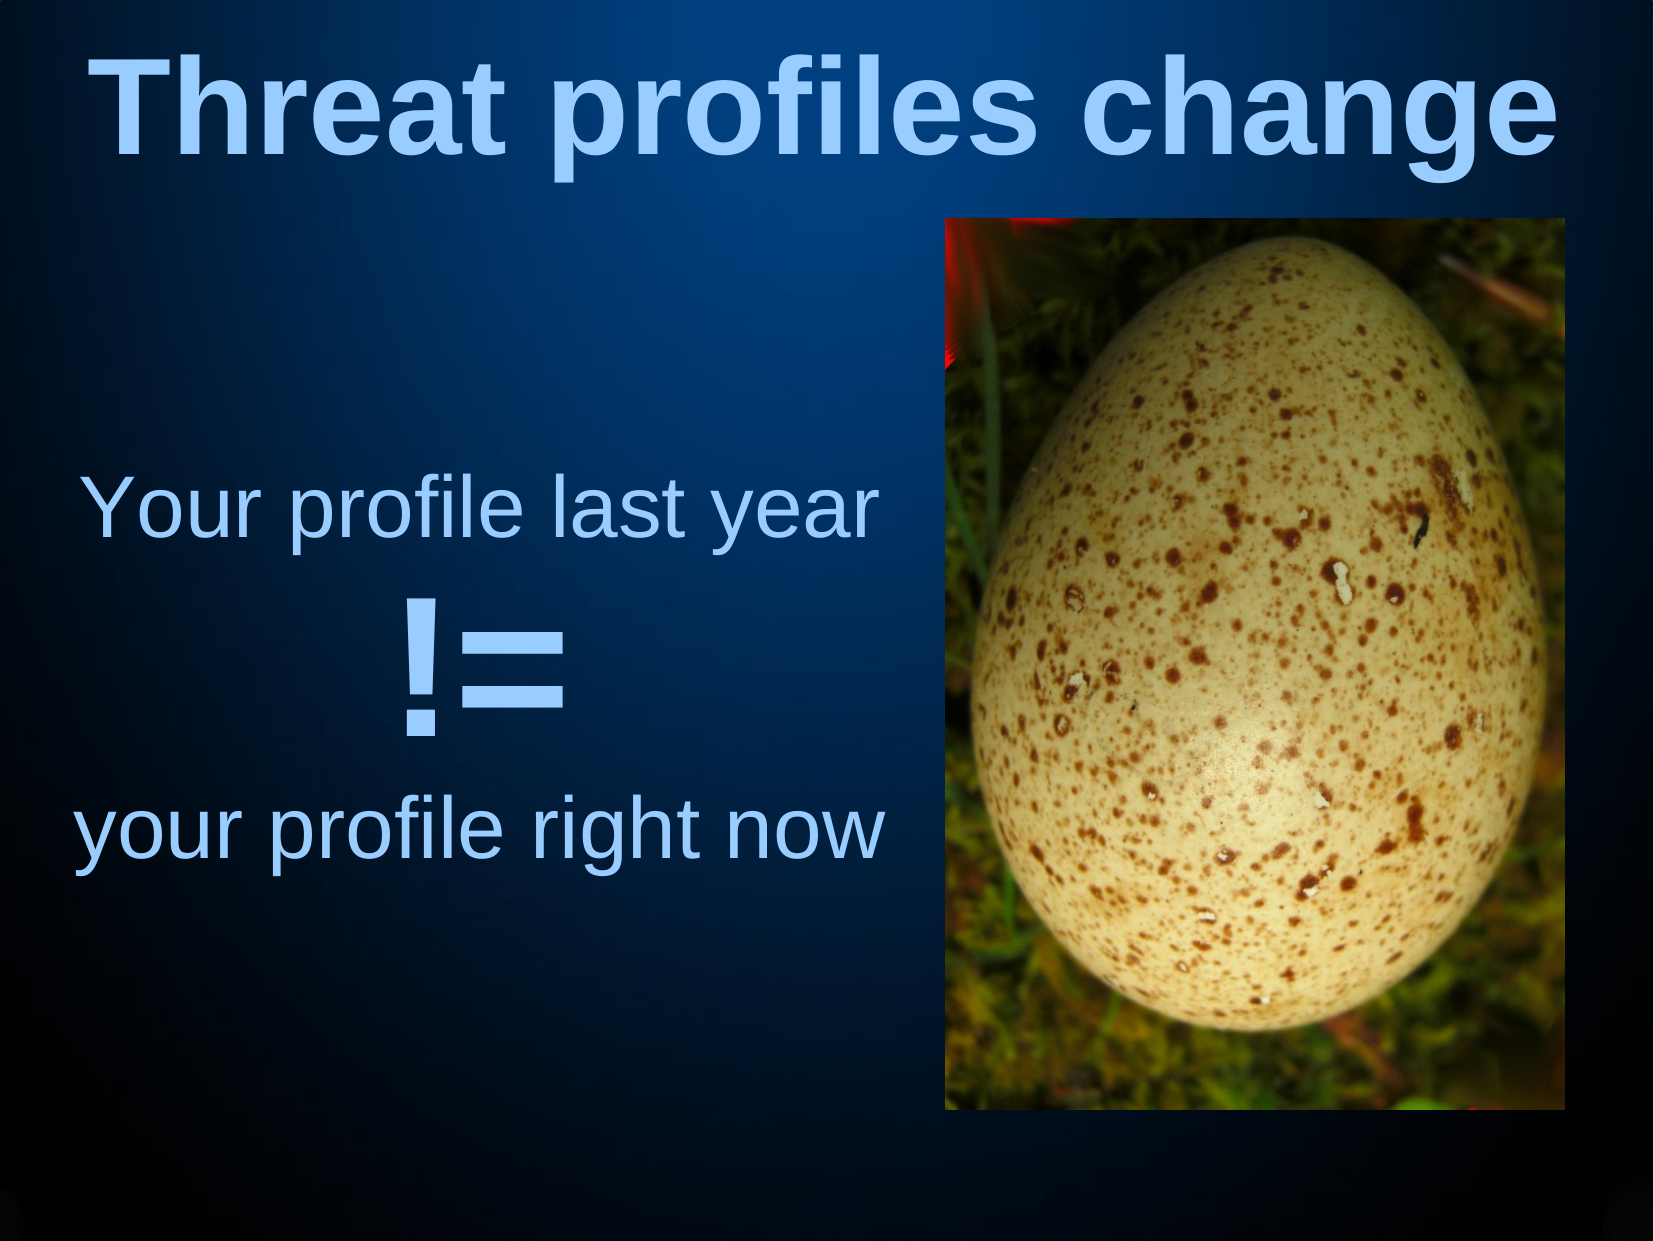

# Threat profiles change
Your profile last year
!=
your profile right now